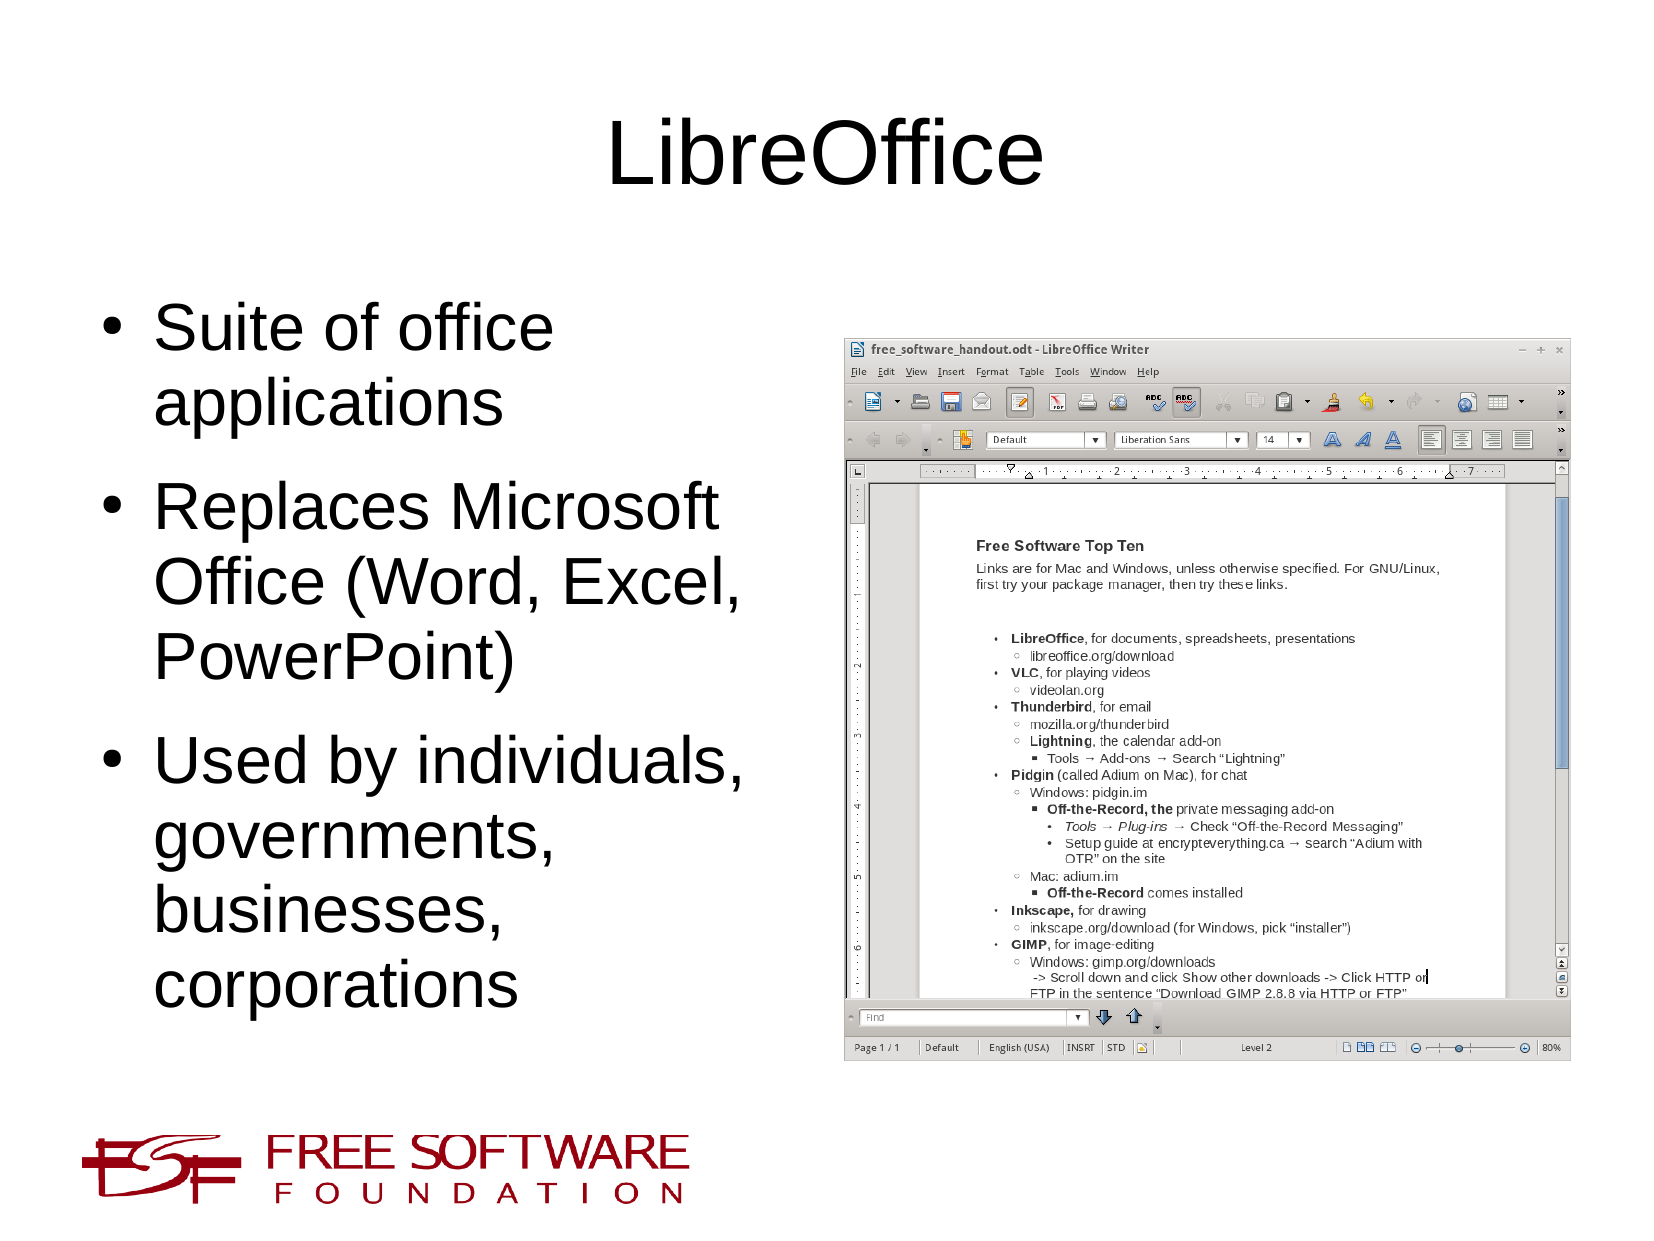

# LibreOffice
Suite of office applications
Replaces Microsoft Office (Word, Excel, PowerPoint)
Used by individuals, governments, businesses, corporations